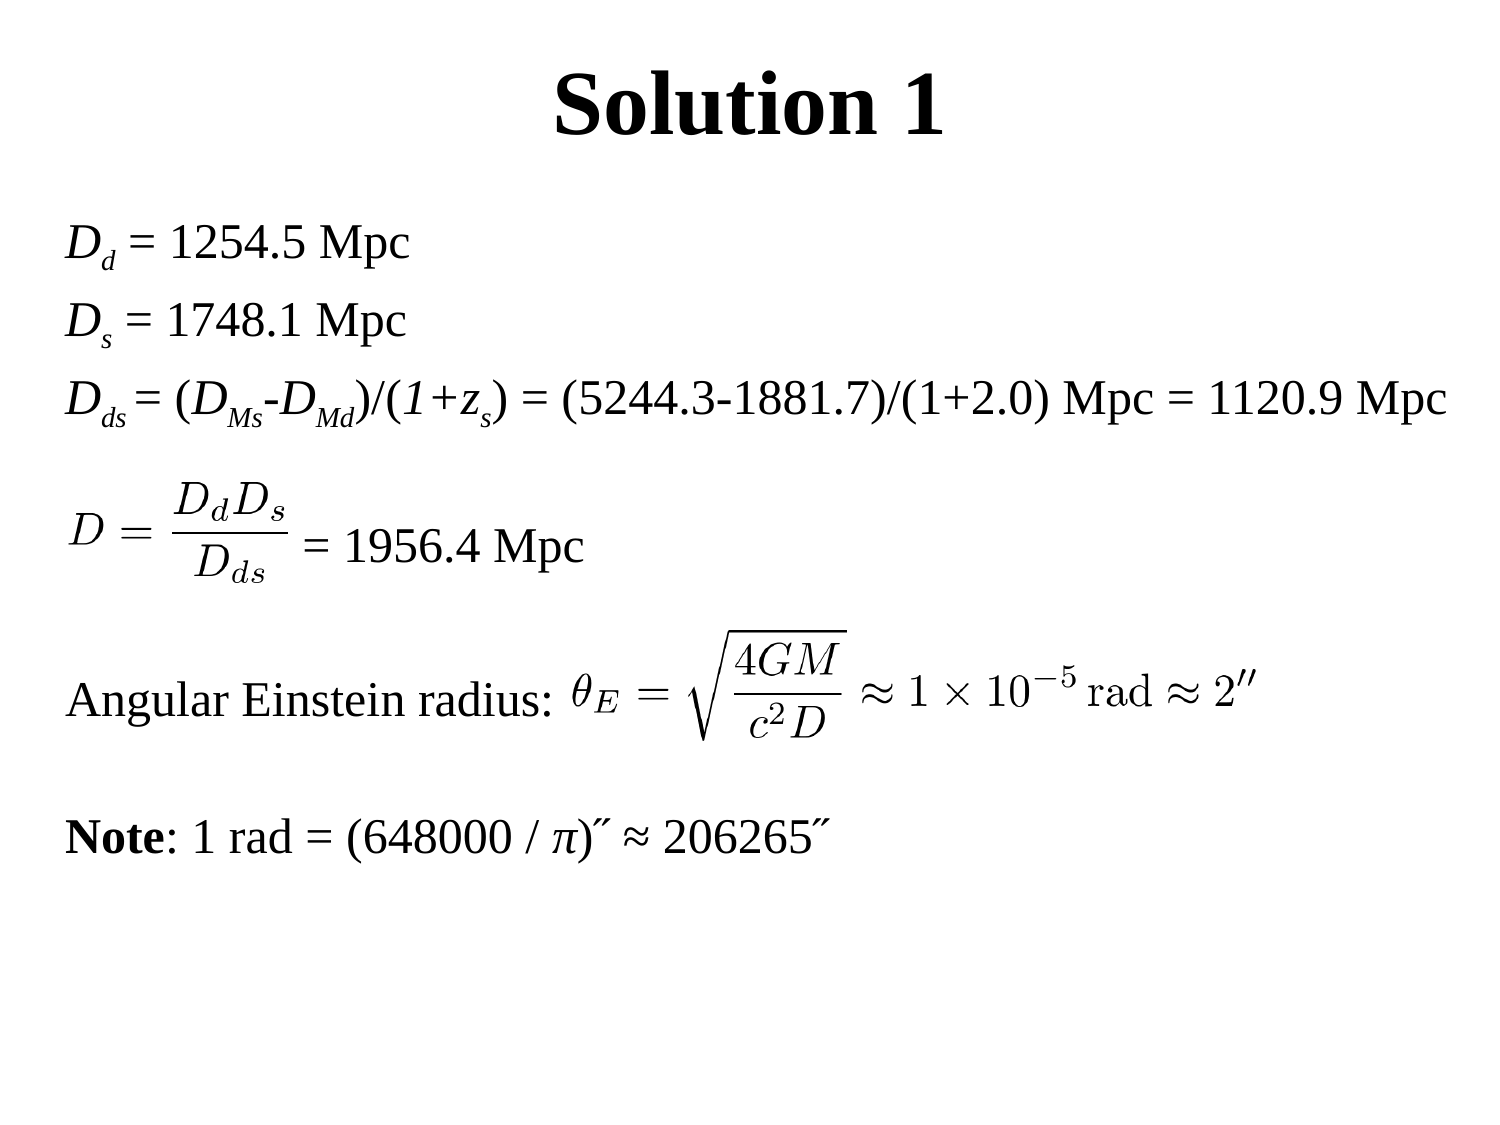

Solution 1
# Dd = 1254.5 Mpc
Ds = 1748.1 Mpc
Dds = (DMs-DMd)/(1+zs) = (5244.3-1881.7)/(1+2.0) Mpc = 1120.9 Mpc
 = 1956.4 Mpc
Angular Einstein radius:
Note: 1 rad = (648000 / π)˝ ≈ 206265˝